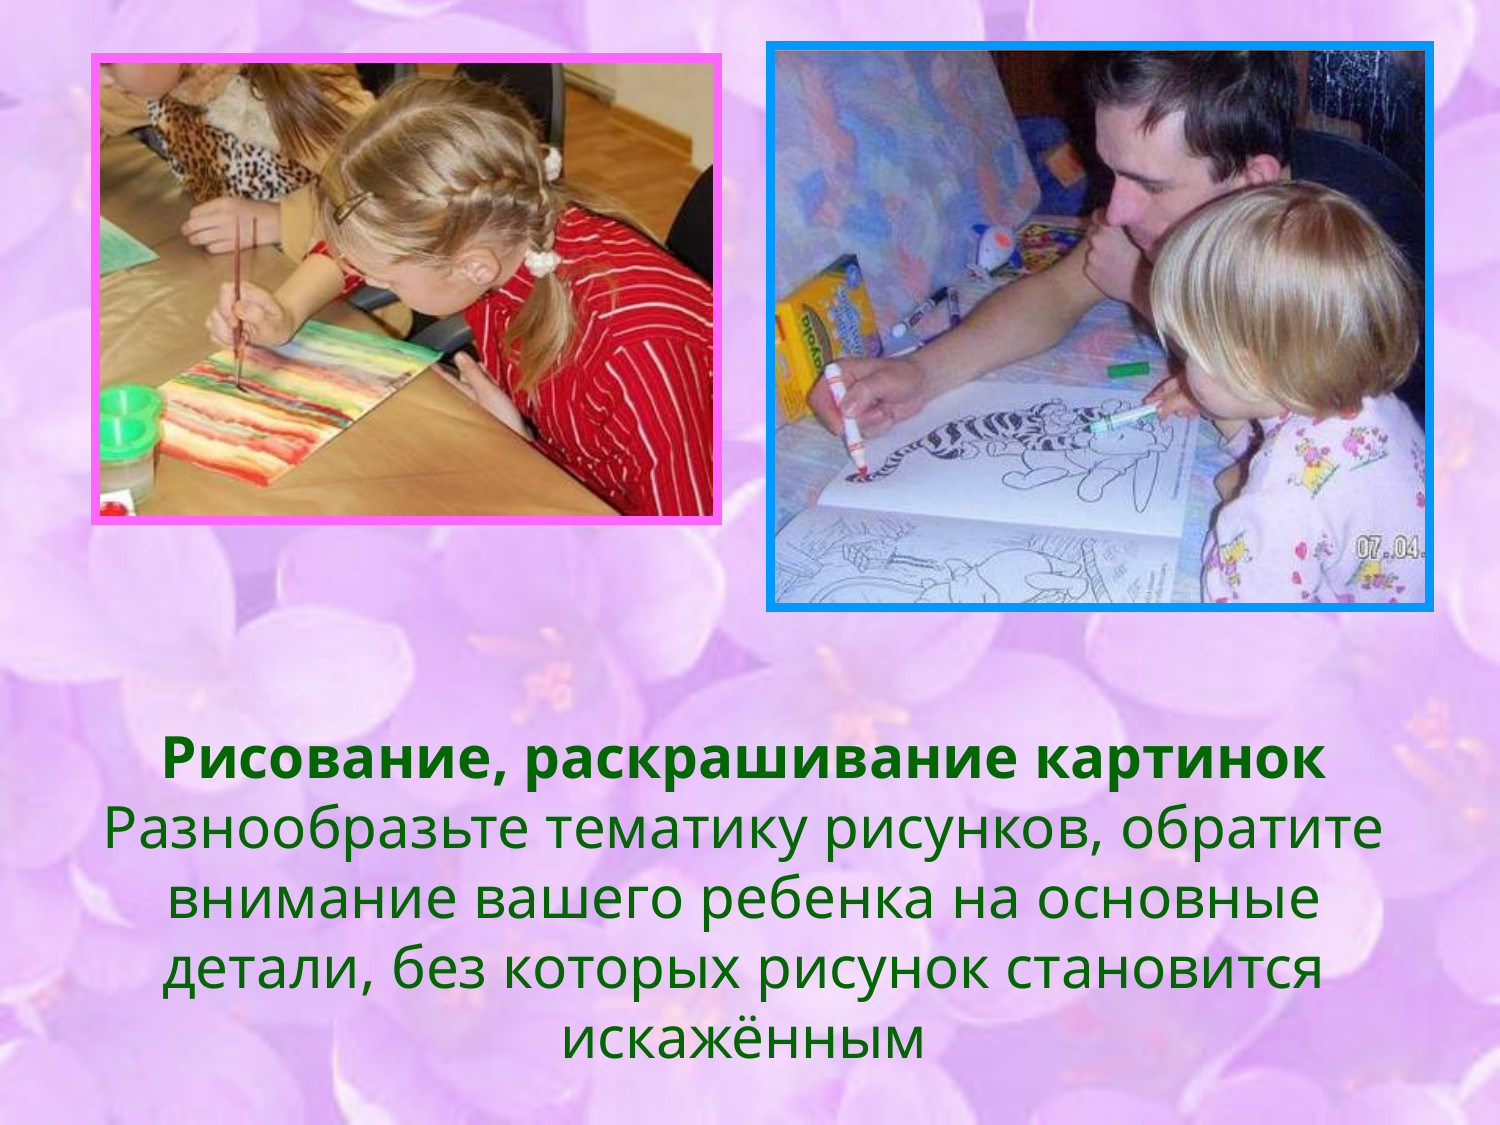

Рисование, раскрашивание картинок Разнообразьте тематику рисунков, обратите внимание вашего ребенка на основные детали, без которых рисунок становится искажённым